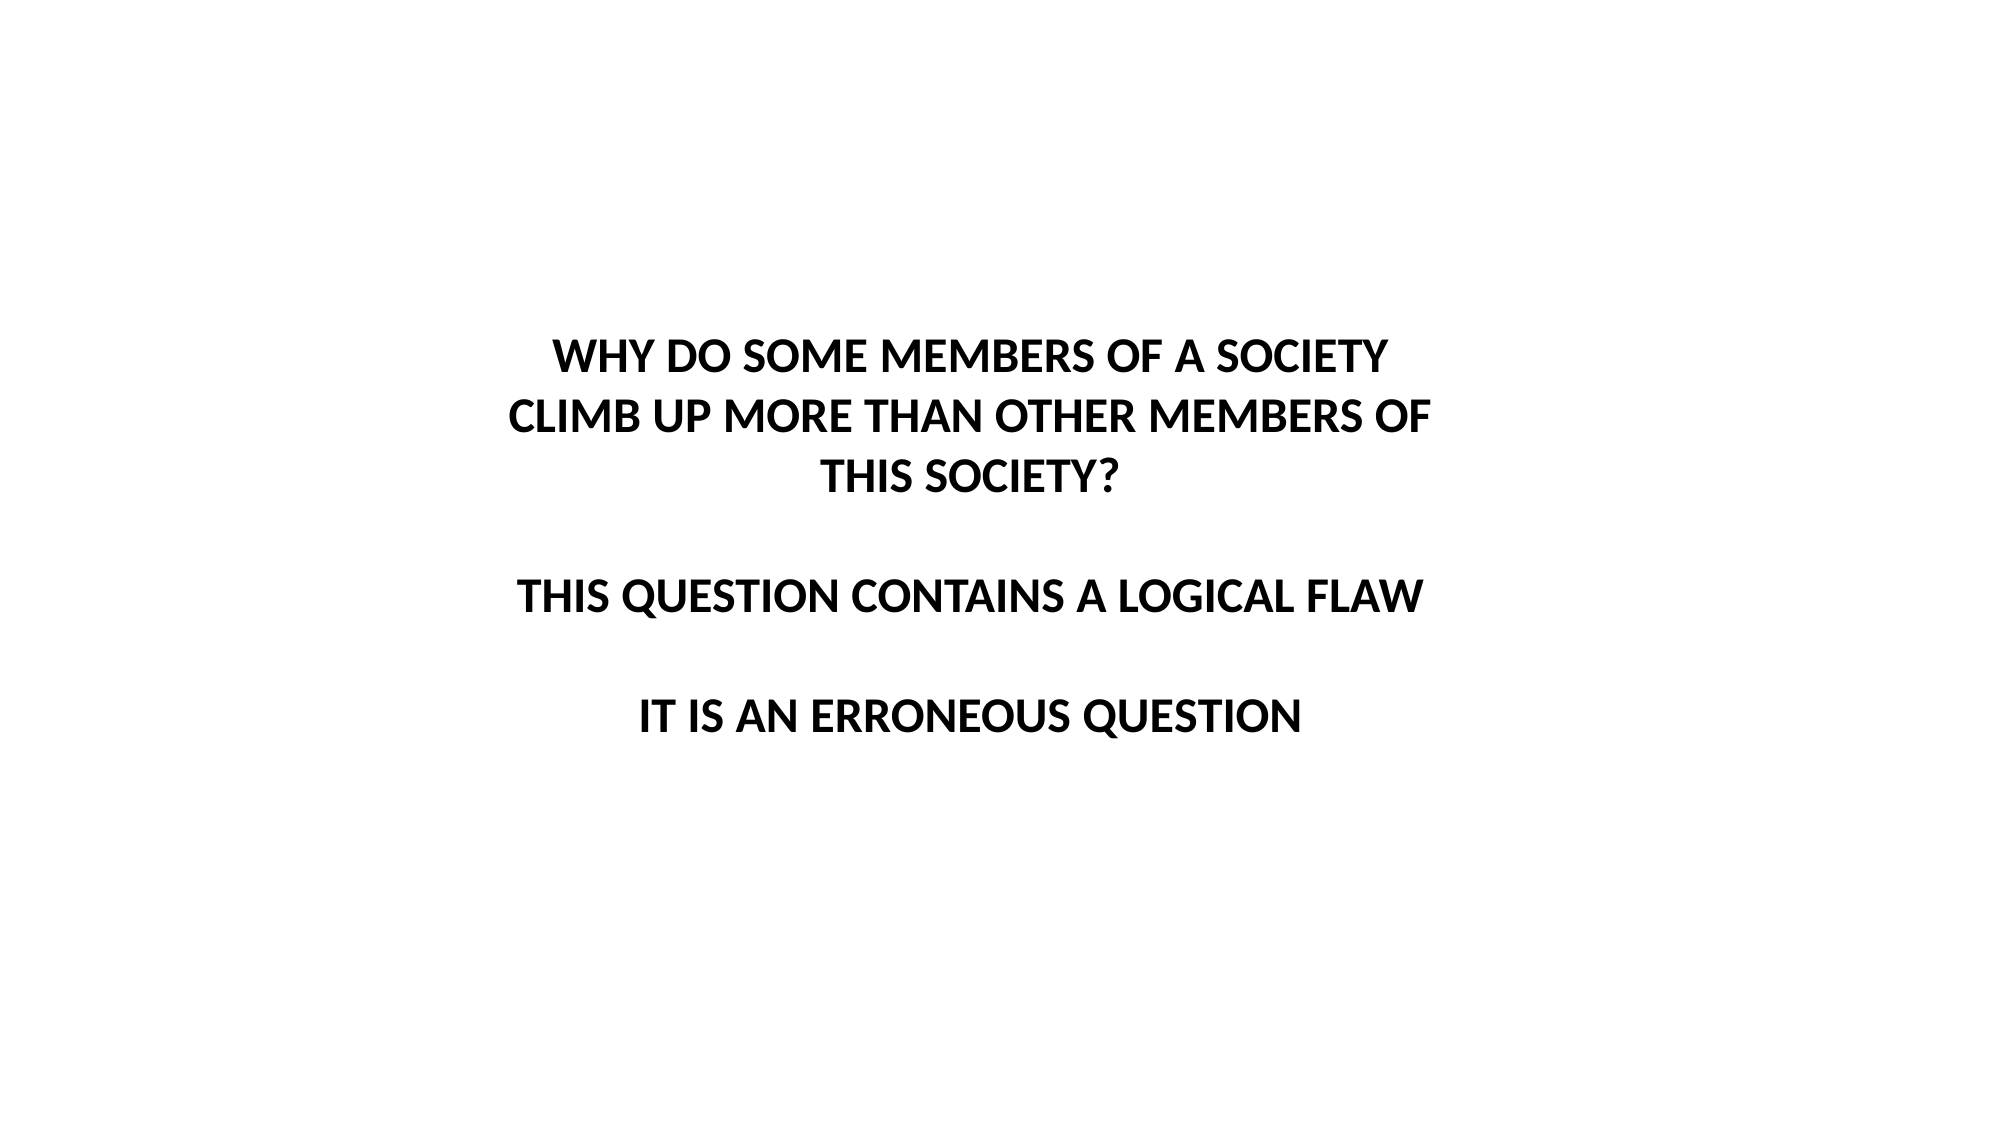

WHY DO SOME MEMBERS OF A SOCIETY CLIMB UP MORE THAN OTHER MEMBERS OF THIS SOCIETY?
THIS QUESTION CONTAINS A LOGICAL FLAW
IT IS AN ERRONEOUS QUESTION